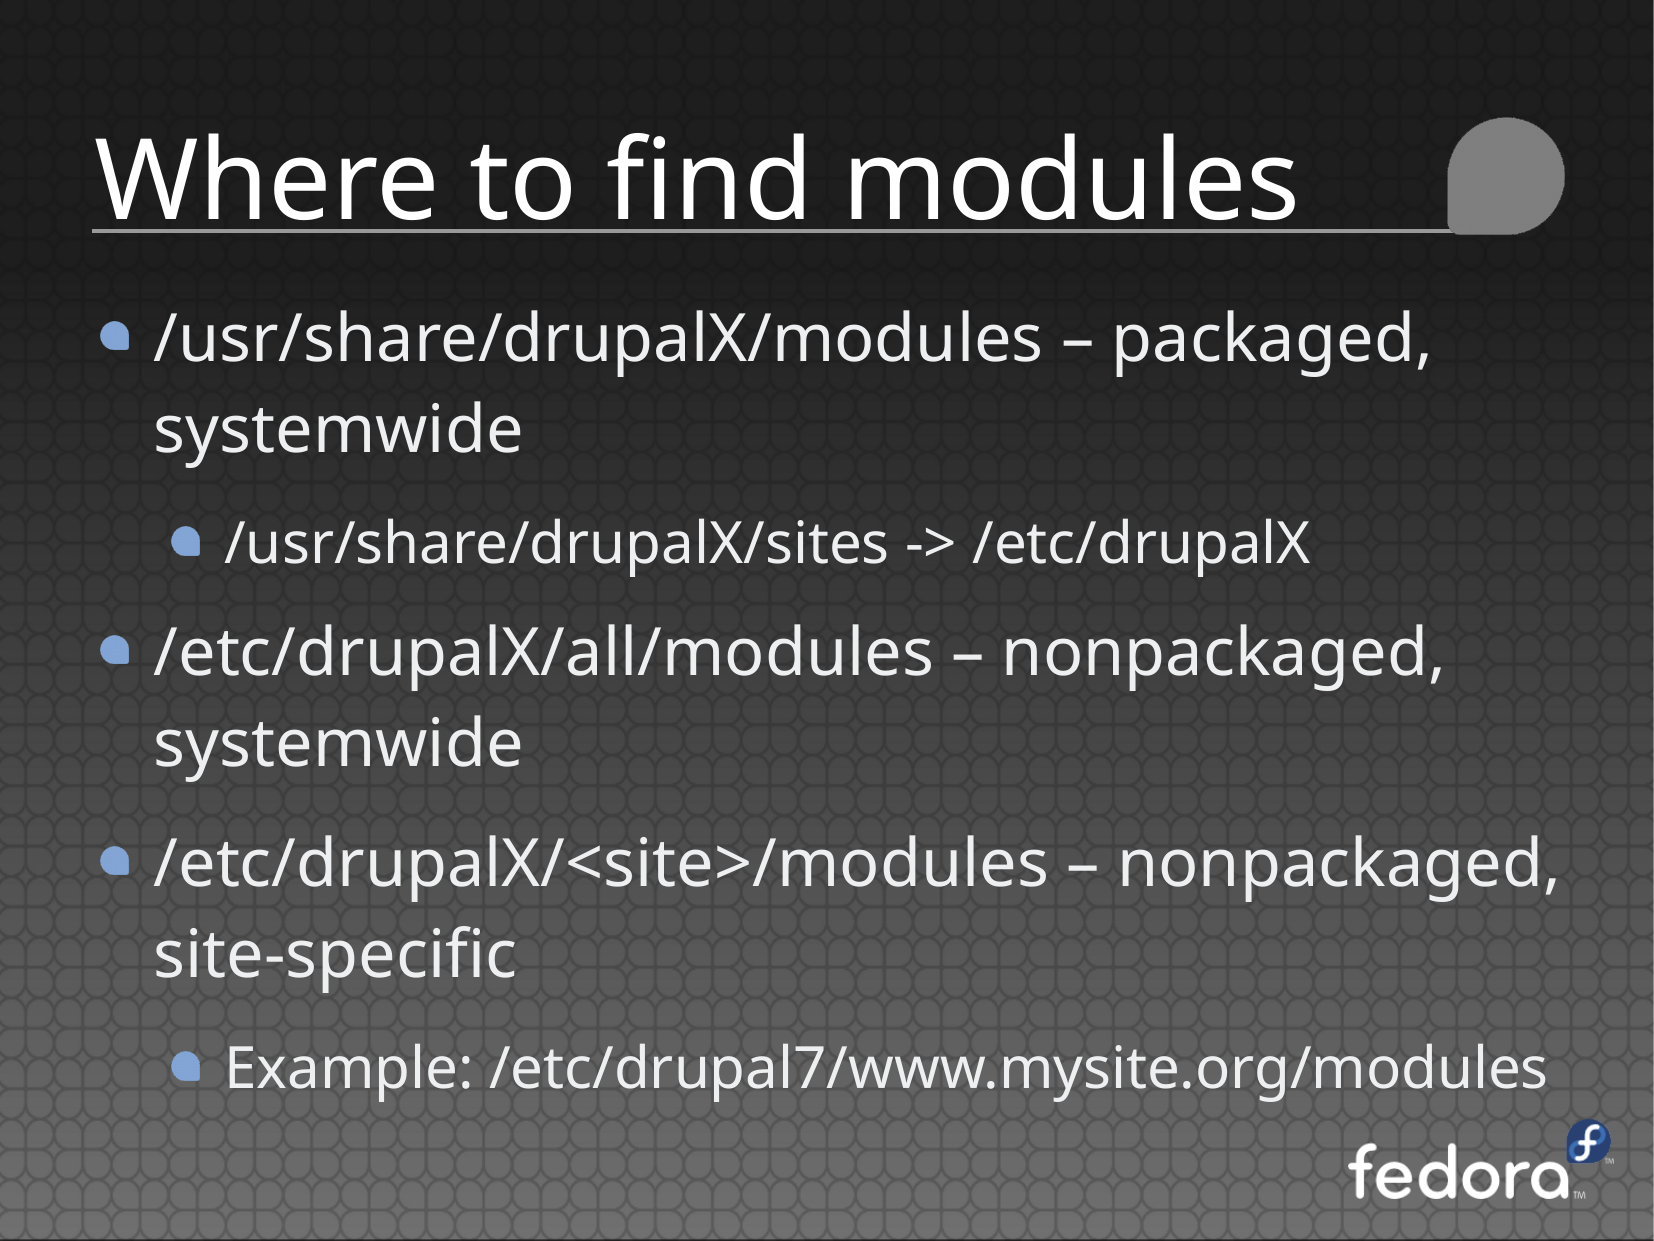

Where to find modules
# /usr/share/drupalX/modules – packaged, systemwide
/usr/share/drupalX/sites -> /etc/drupalX
/etc/drupalX/all/modules – nonpackaged, systemwide
/etc/drupalX/<site>/modules – nonpackaged, site-specific
Example: /etc/drupal7/www.mysite.org/modules